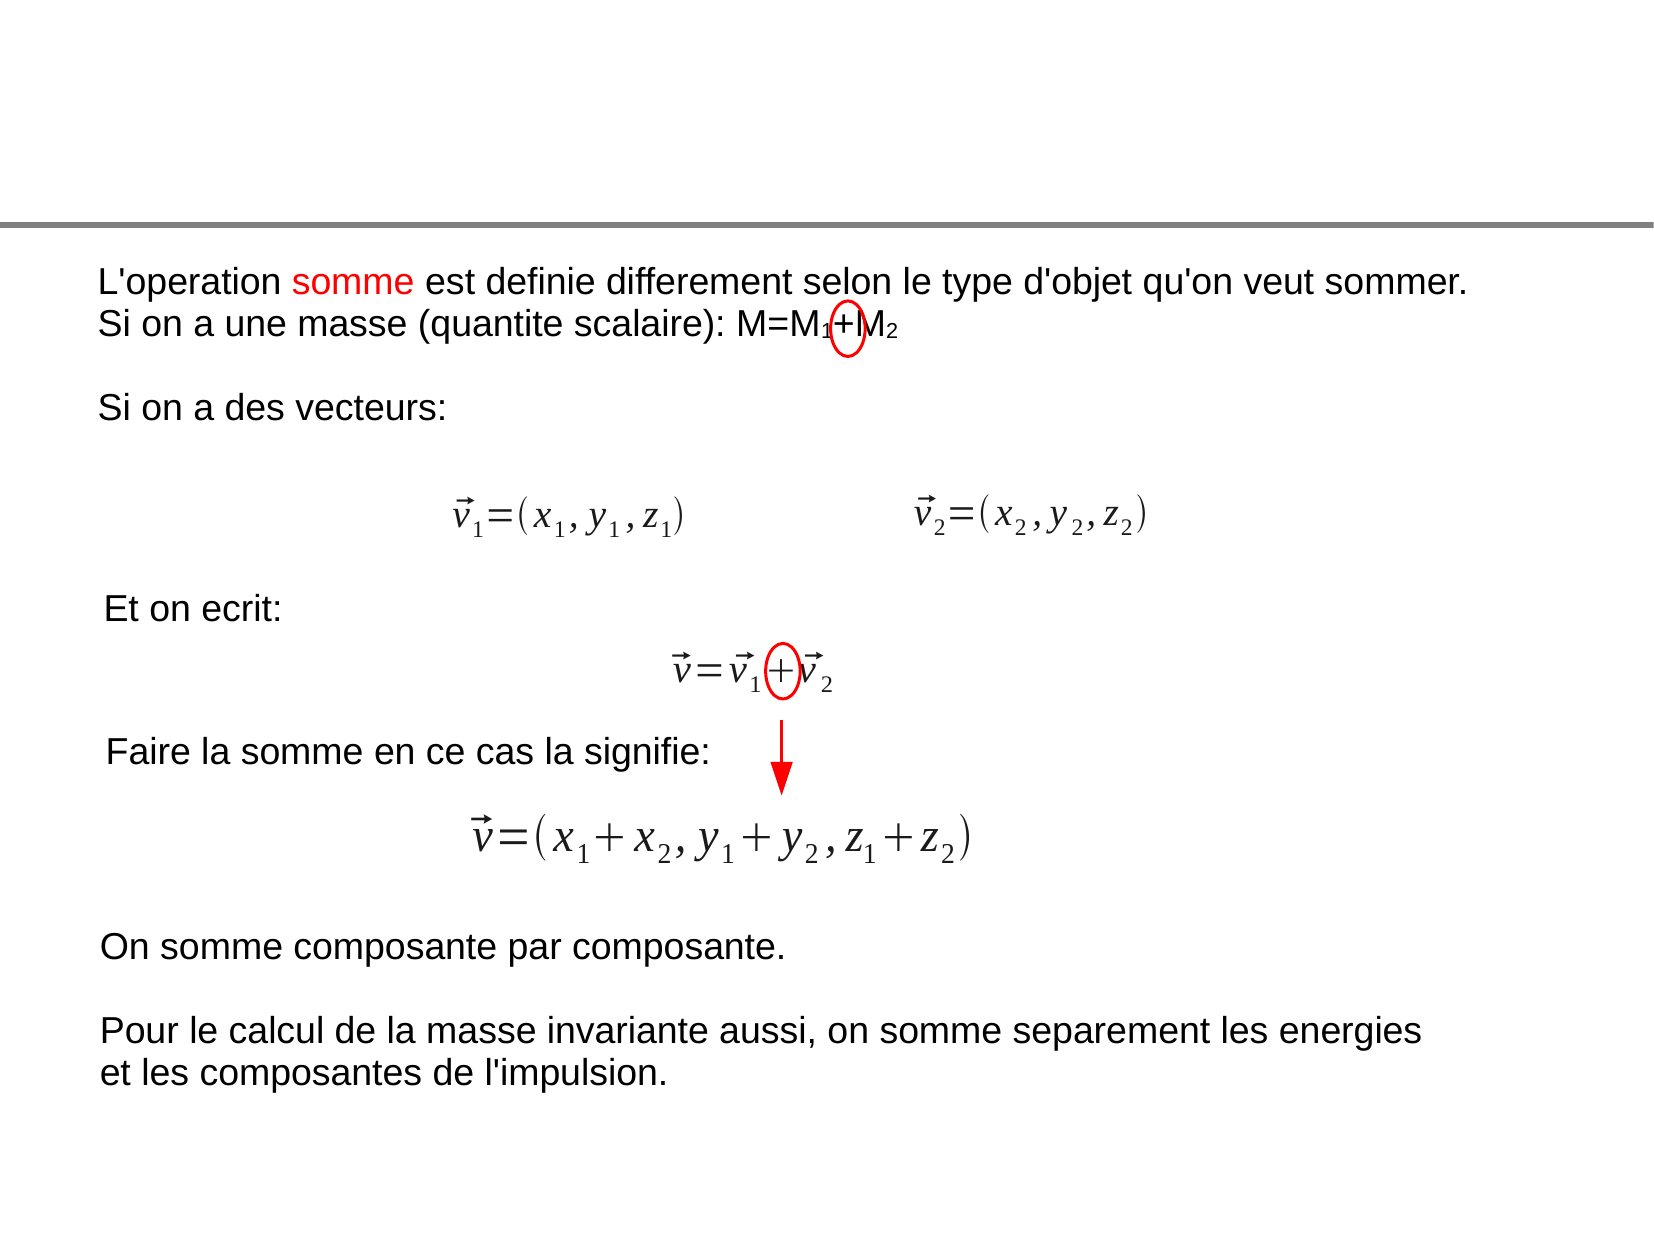

L'operation somme est definie differement selon le type d'objet qu'on veut sommer.
Si on a une masse (quantite scalaire): M=M1+M2
Si on a des vecteurs:
Et on ecrit:
Faire la somme en ce cas la signifie:
On somme composante par composante.
Pour le calcul de la masse invariante aussi, on somme separement les energies et les composantes de l'impulsion.